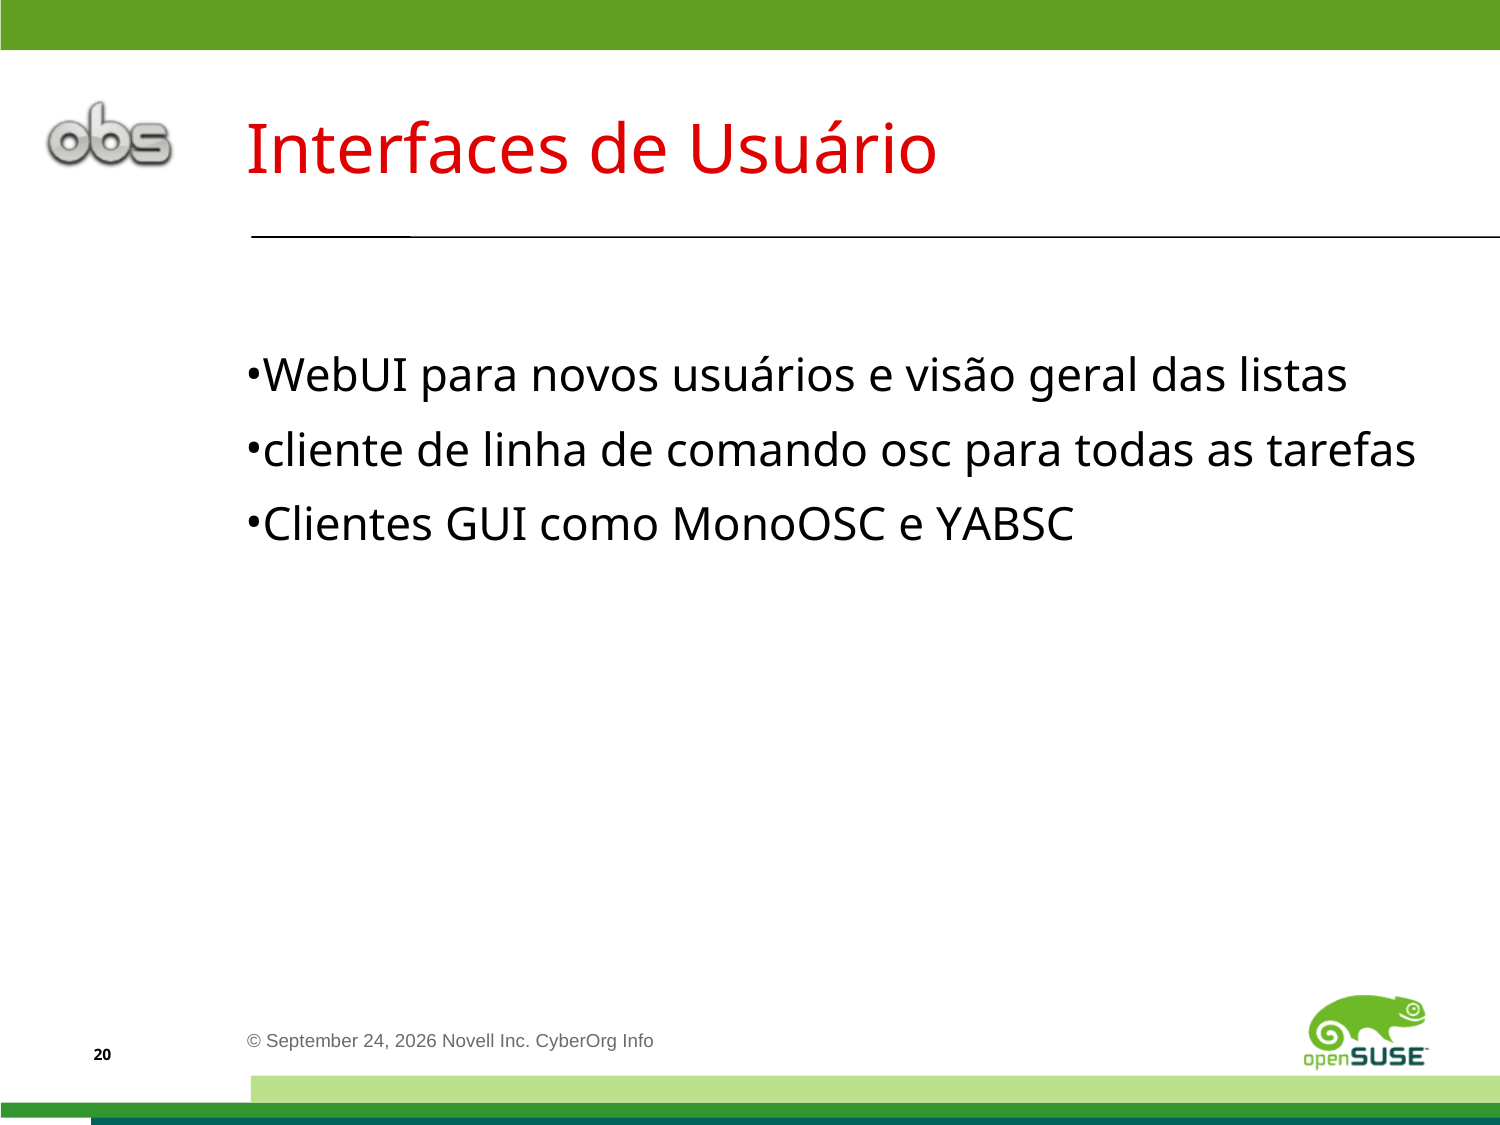

# Interfaces de Usuário
WebUI para novos usuários e visão geral das listas
cliente de linha de comando osc para todas as tarefas
Clientes GUI como MonoOSC e YABSC